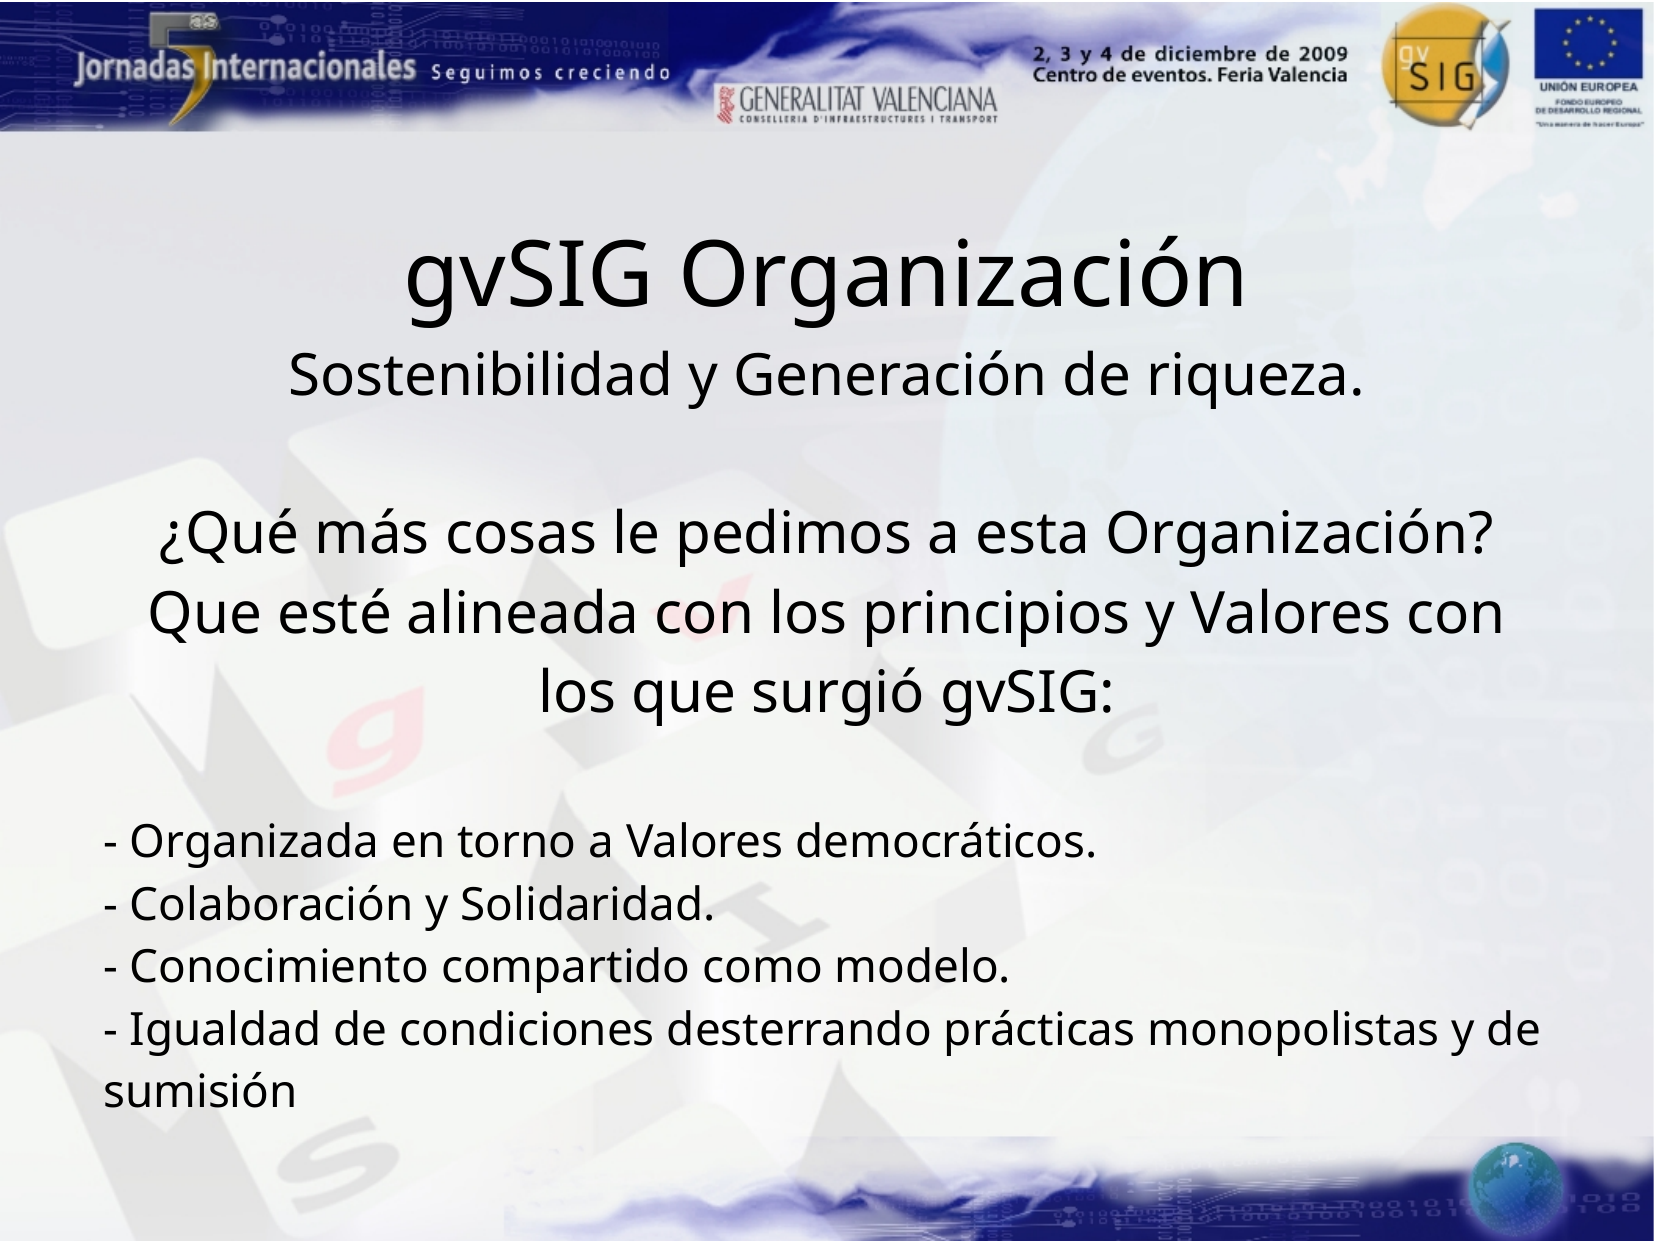

gvSIG Organización
Sostenibilidad y Generación de riqueza.
¿Qué más cosas le pedimos a esta Organización?
Que esté alineada con los principios y Valores con los que surgió gvSIG:
- Organizada en torno a Valores democráticos.
- Colaboración y Solidaridad.
- Conocimiento compartido como modelo.
- Igualdad de condiciones desterrando prácticas monopolistas y de sumisión